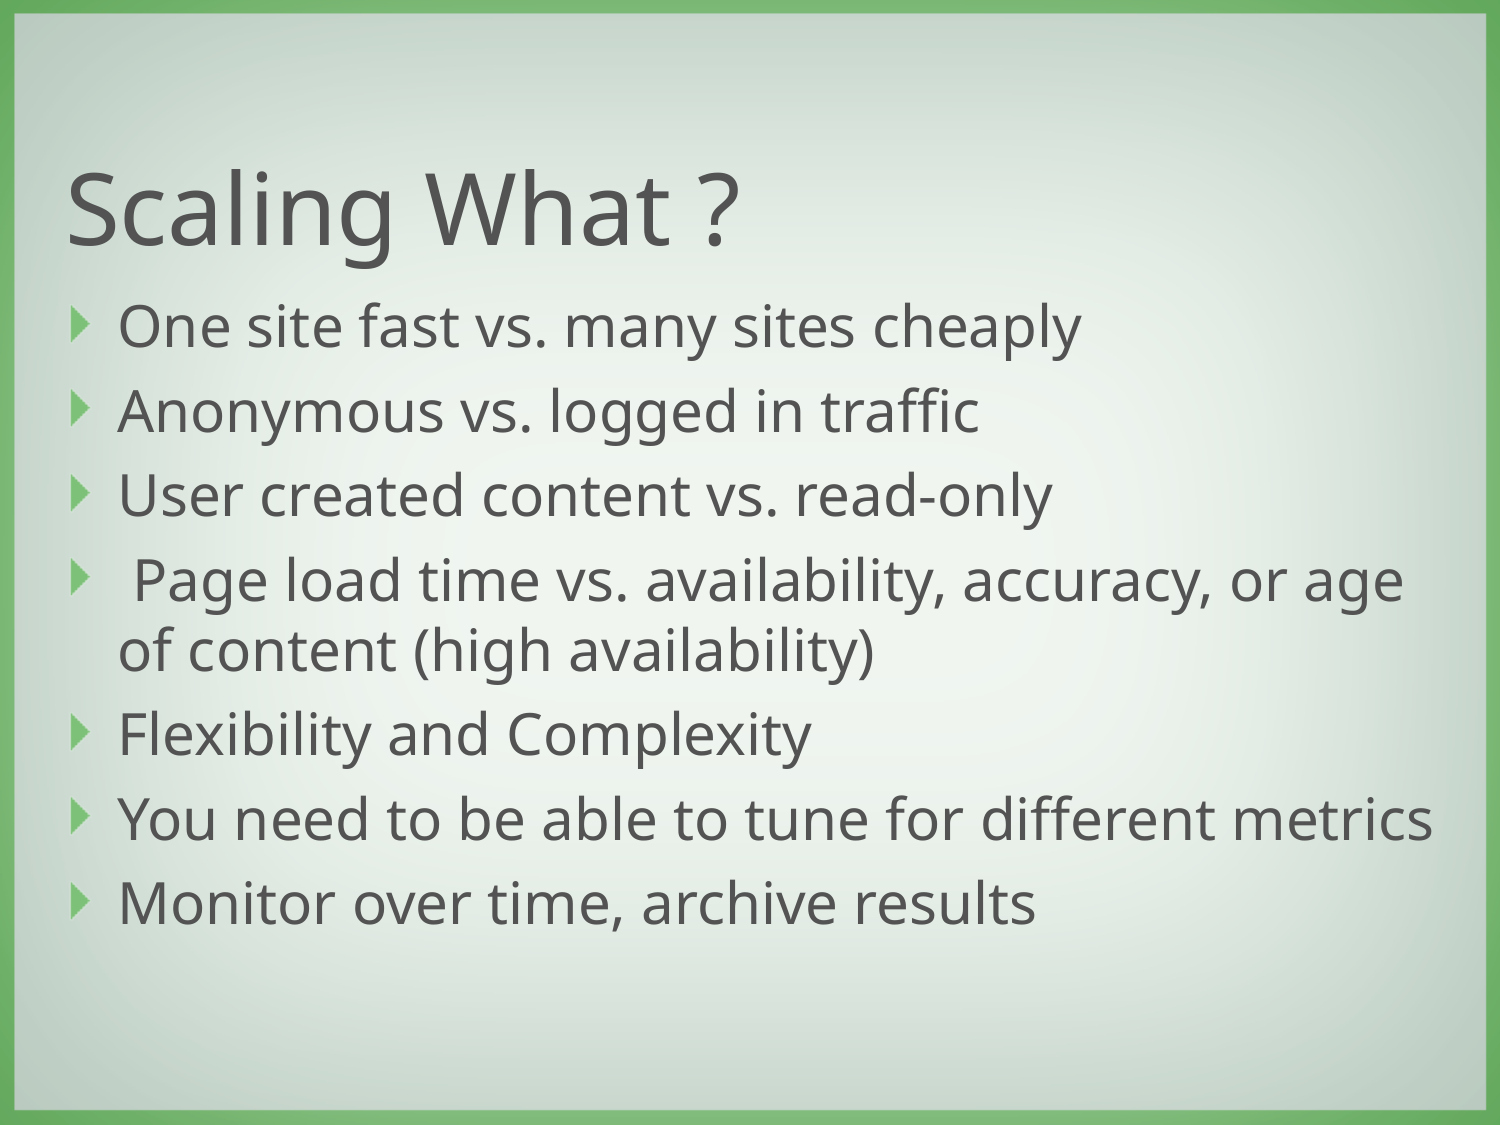

# Scaling What ?
One site fast vs. many sites cheaply
Anonymous vs. logged in traffic
User created content vs. read-only
 Page load time vs. availability, accuracy, or age of content (high availability)
Flexibility and Complexity
You need to be able to tune for different metrics
Monitor over time, archive results